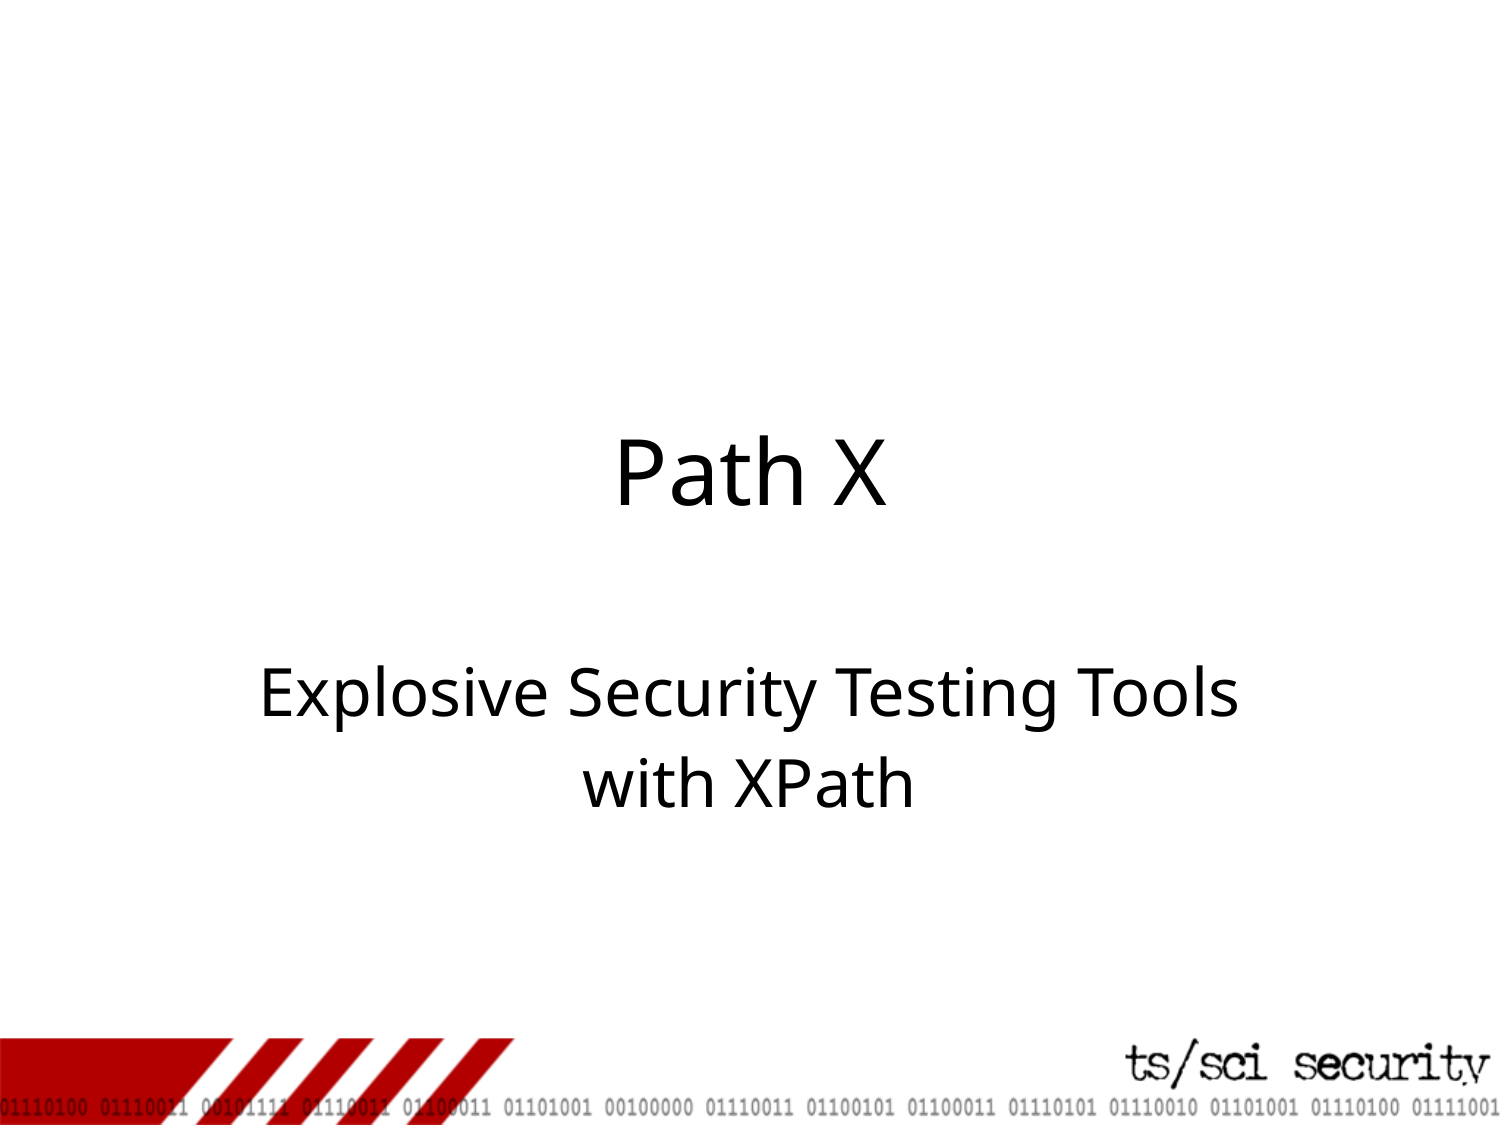

Path X
# Explosive Security Testing Tools with XPath